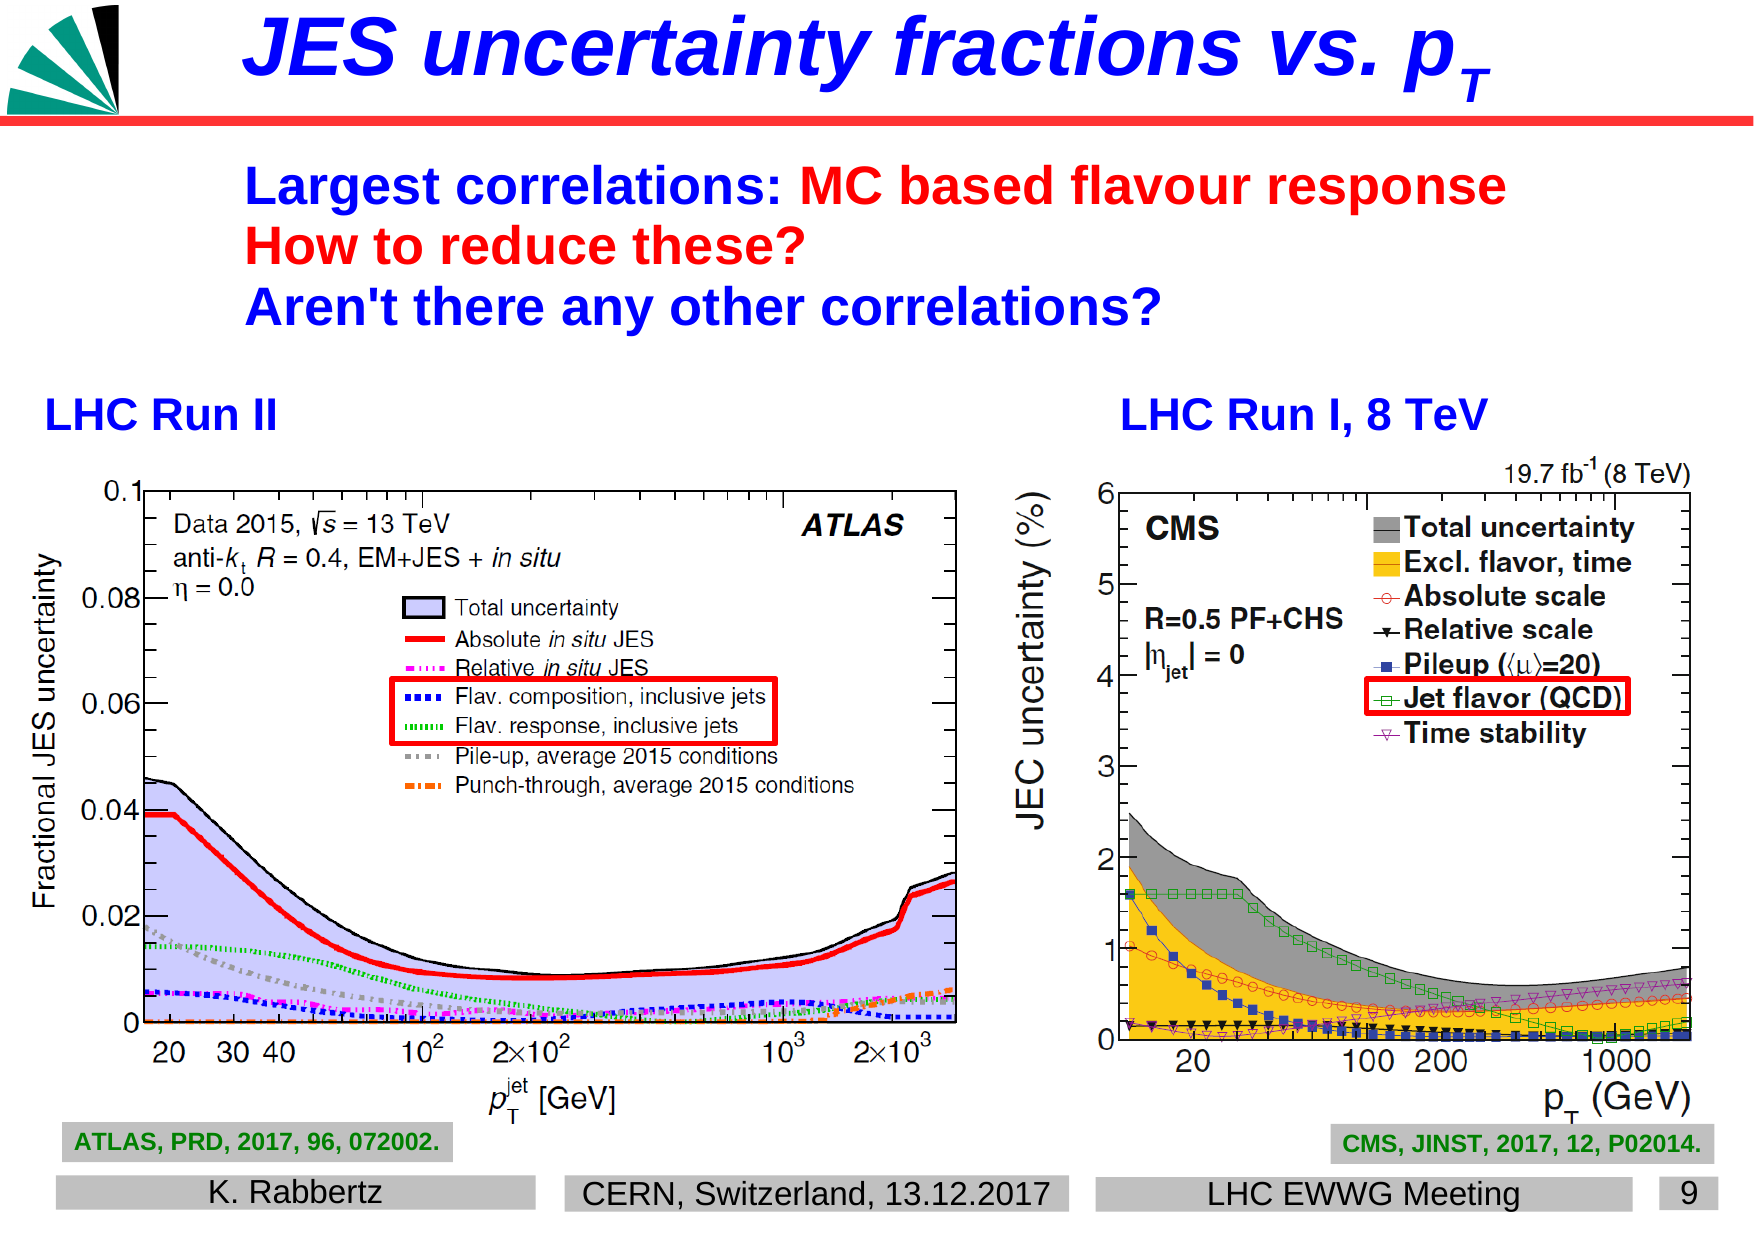

# JES uncertainty fractions vs. pT
Largest correlations: MC based flavour response
How to reduce these?
Aren't there any other correlations?
LHC Run II
LHC Run I, 8 TeV
ATLAS, PRD, 2017, 96, 072002.
CMS, JINST, 2017, 12, P02014.